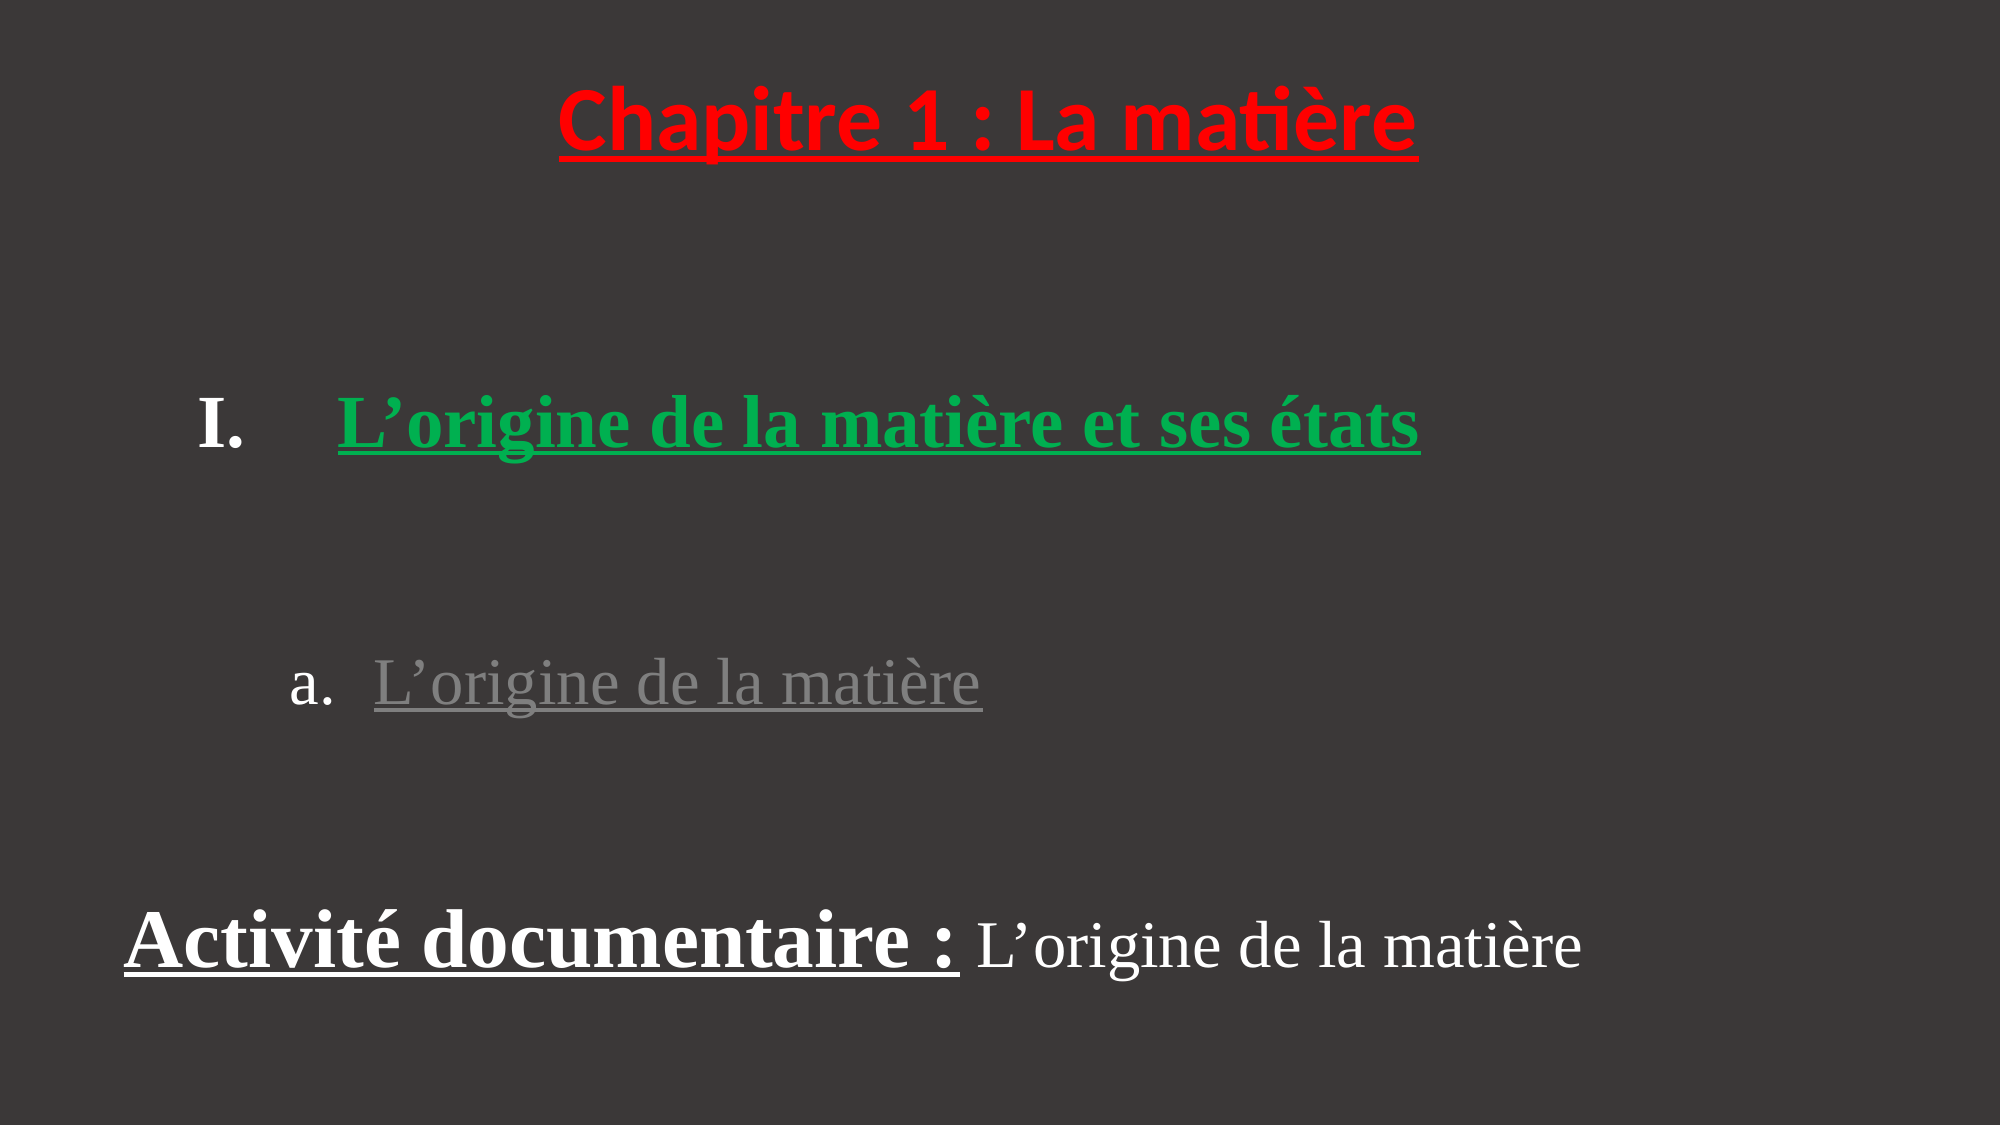

Chapitre 1 : La matière
L’origine de la matière et ses états
L’origine de la matière
Activité documentaire : L’origine de la matière